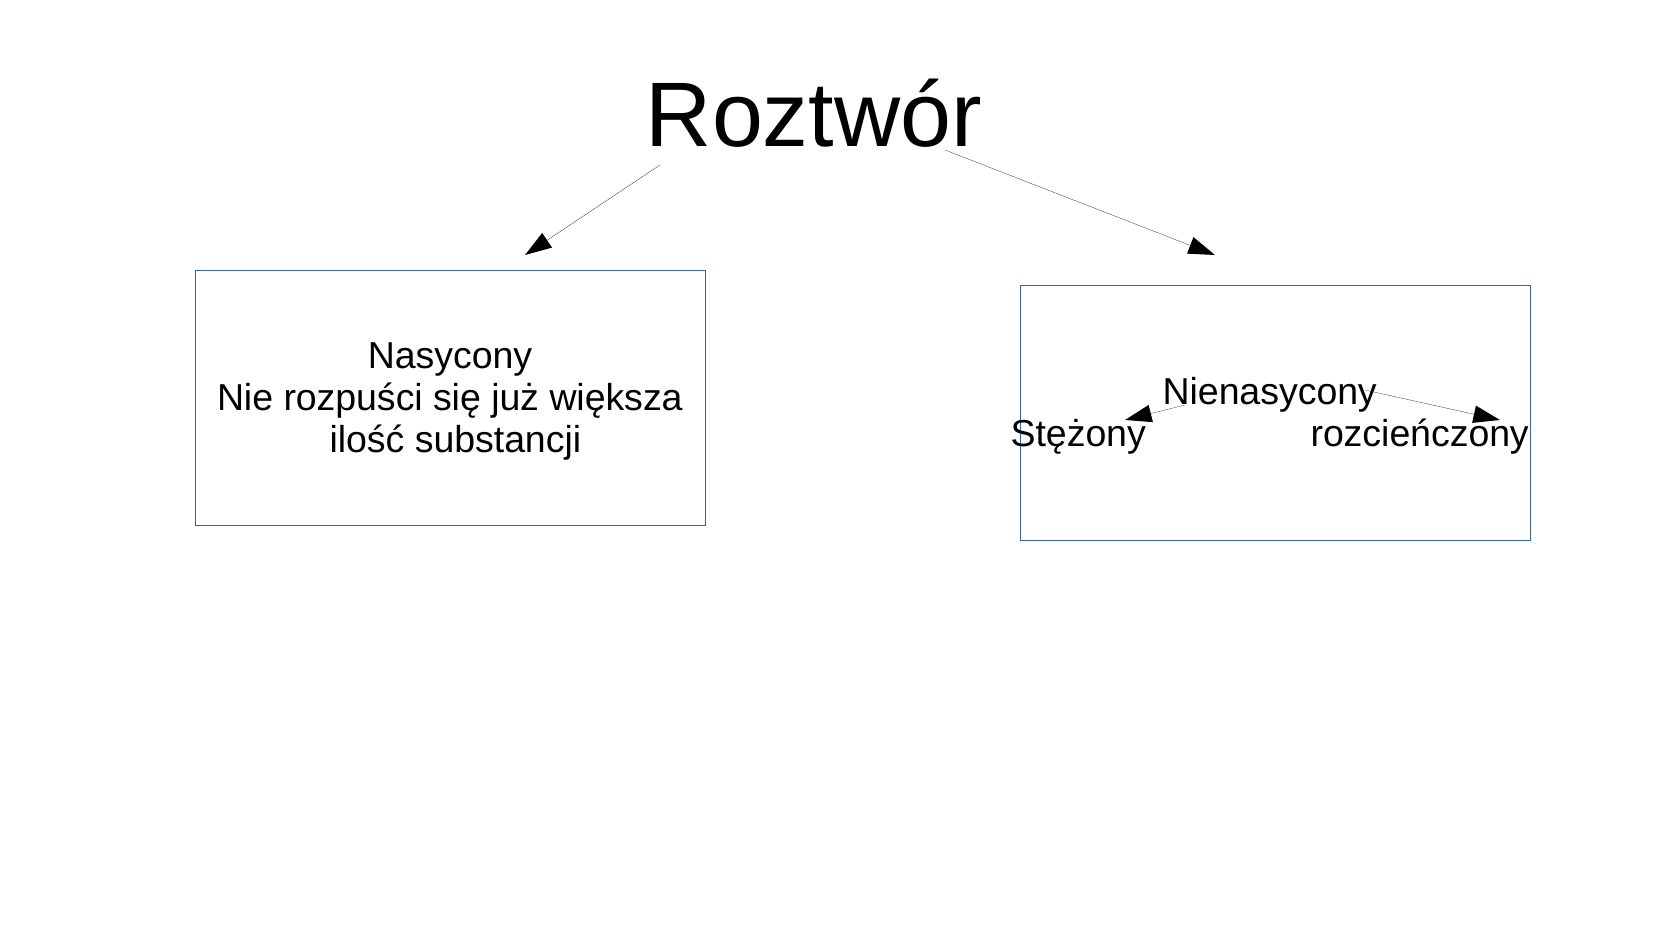

# Roztwór
Nasycony
Nie rozpuści się już większa
 ilość substancji
Nienasycony
Stężony			rozcieńczony